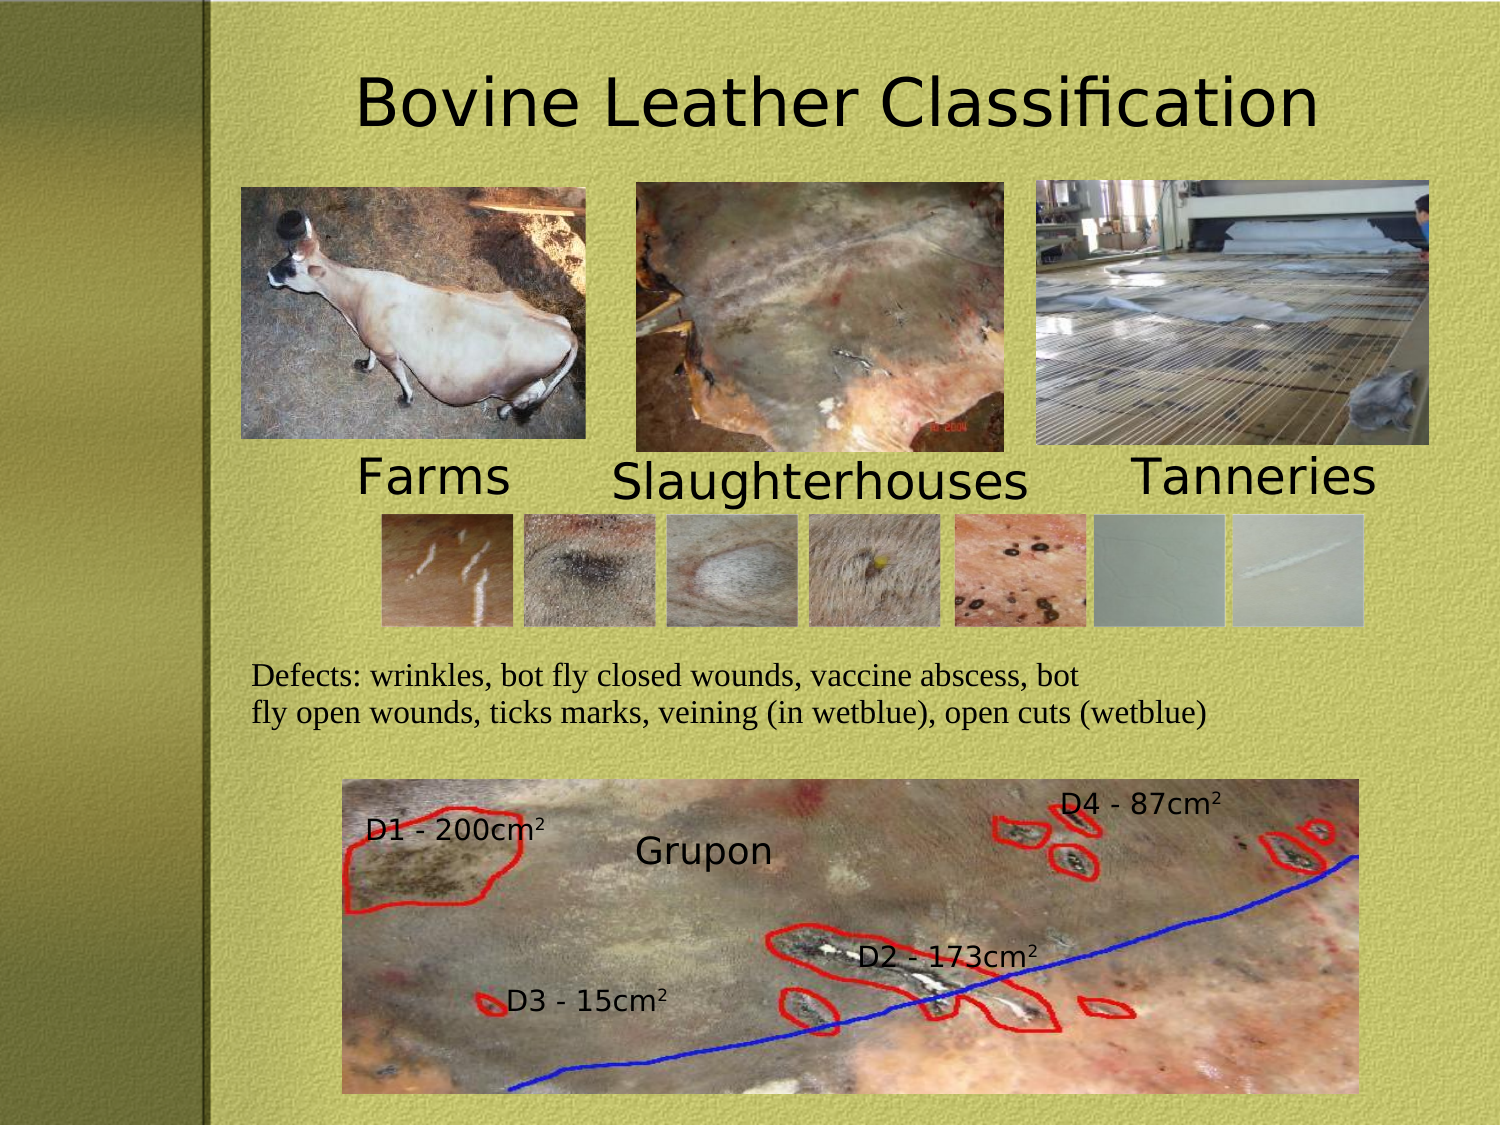

# Bovine Leather Classification
Farms
Tanneries
Slaughterhouses
Defects: wrinkles, bot fly closed wounds, vaccine abscess, bot
fly open wounds, ticks marks, veining (in wetblue), open cuts (wetblue)
D4 - 87cm2
D1 - 200cm2
Grupon
D2 - 173cm2
D3 - 15cm2